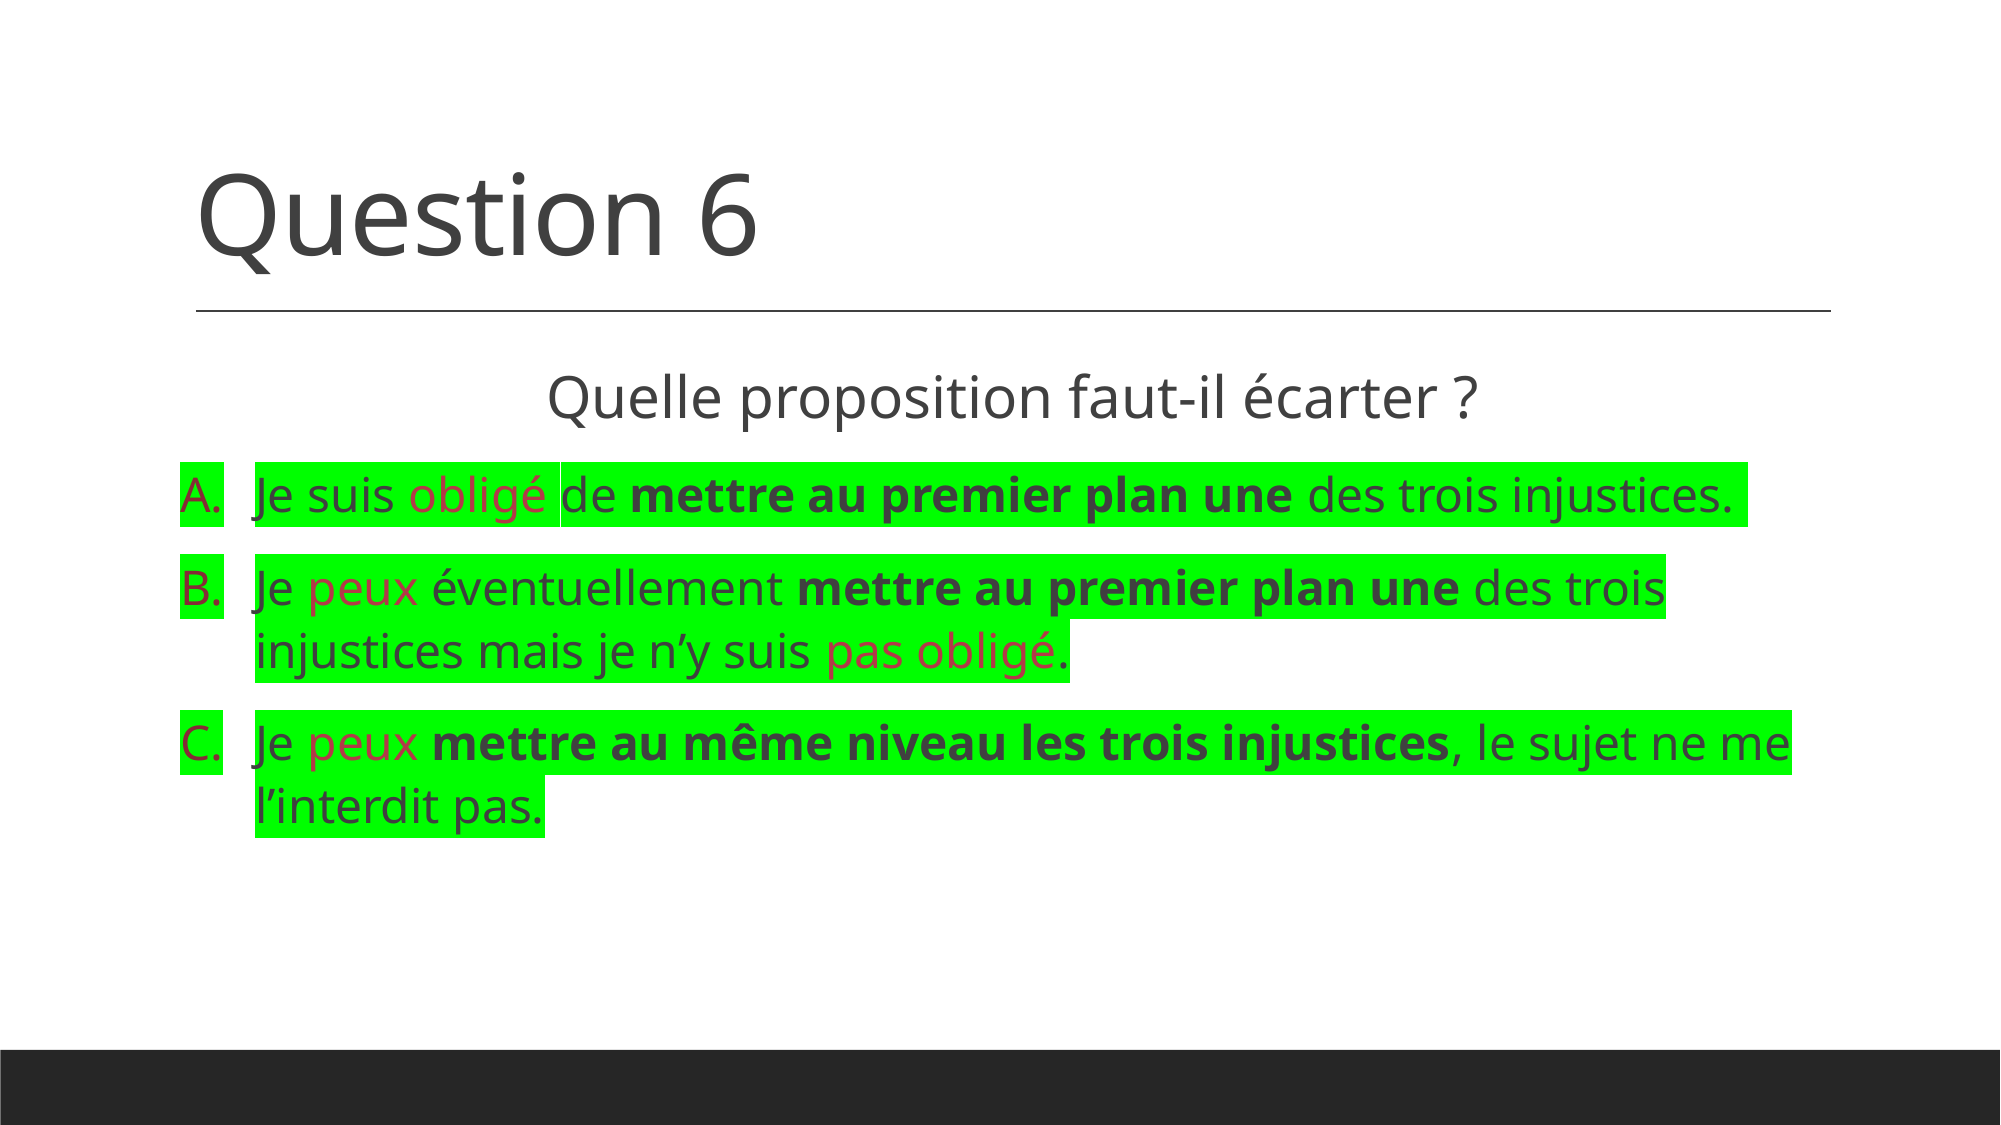

Question 6
Quelle proposition faut-il écarter ?
Je suis obligé de mettre au premier plan une des trois injustices.
Je peux éventuellement mettre au premier plan une des trois injustices mais je n’y suis pas obligé.
Je peux mettre au même niveau les trois injustices, le sujet ne me l’interdit pas.